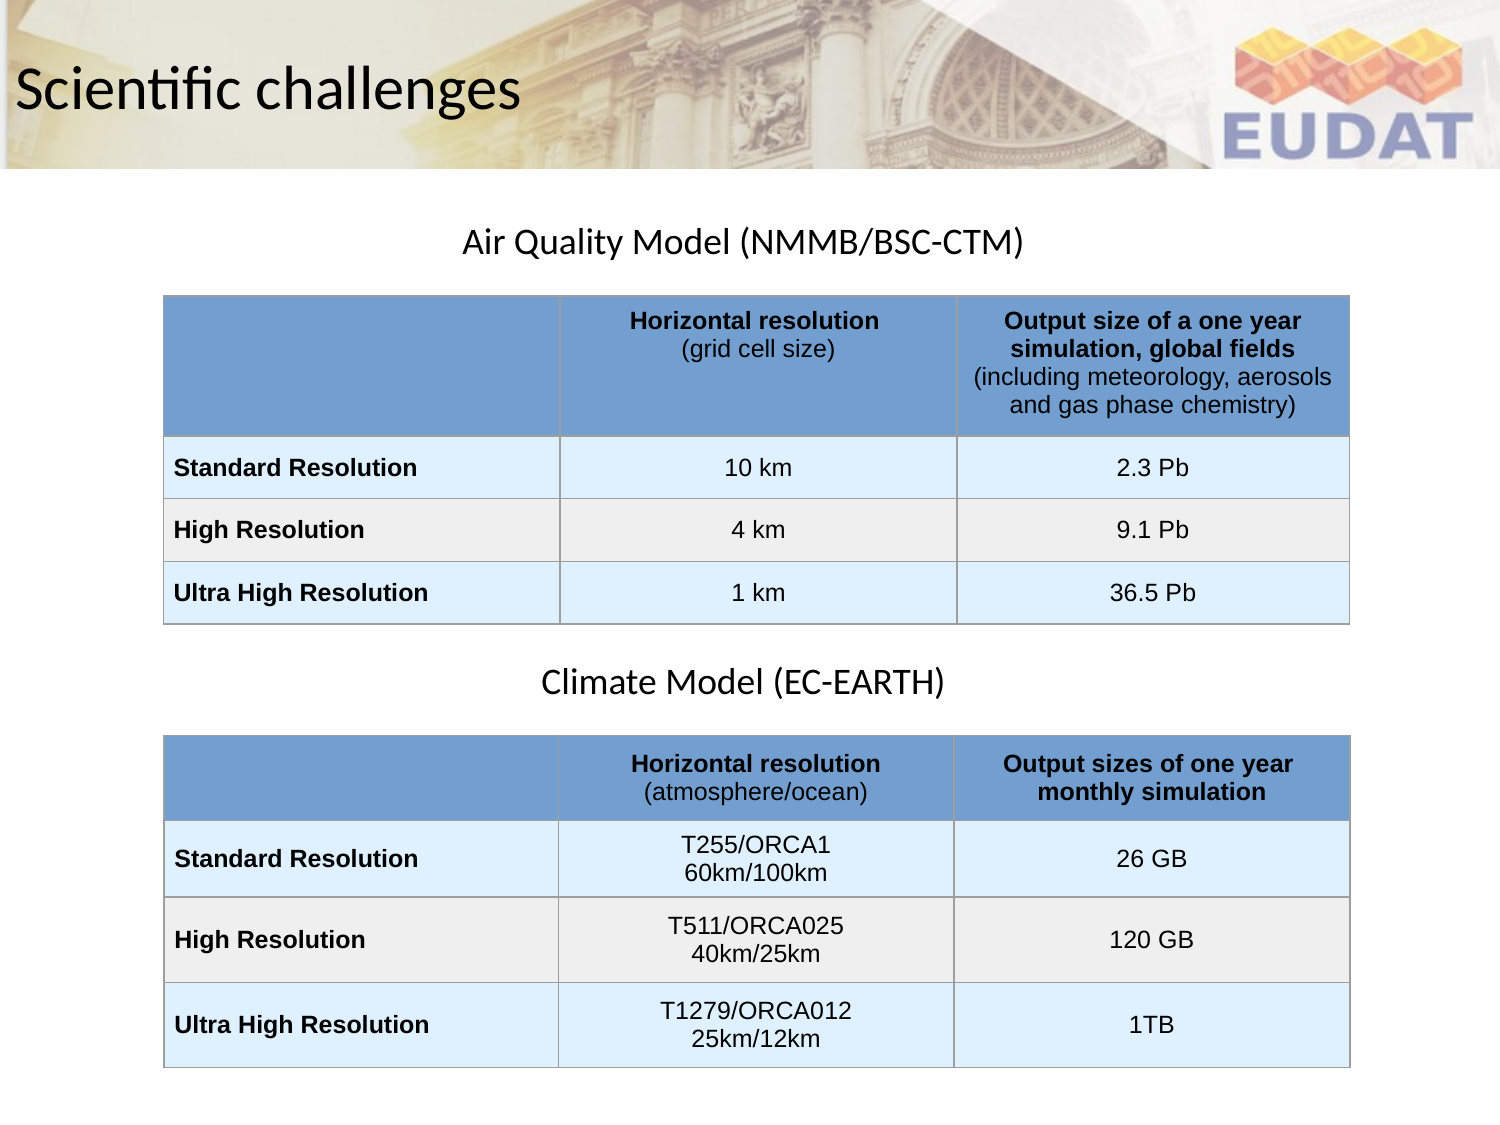

Scientific challenges
# Air Quality Model (NMMB/BSC-CTM)
Climate Model (EC-EARTH)
| | Horizontal resolution (grid cell size) | Output size of a one year simulation, global fields (including meteorology, aerosols and gas phase chemistry) |
| --- | --- | --- |
| Standard Resolution | 10 km | 2.3 Pb |
| High Resolution | 4 km | 9.1 Pb |
| Ultra High Resolution | 1 km | 36.5 Pb |
| | Horizontal resolution (atmosphere/ocean) | Output sizes of one year monthly simulation |
| --- | --- | --- |
| Standard Resolution | T255/ORCA1 60km/100km | 26 GB |
| High Resolution | T511/ORCA025 40km/25km | 120 GB |
| Ultra High Resolution | T1279/ORCA012 25km/12km | 1TB |